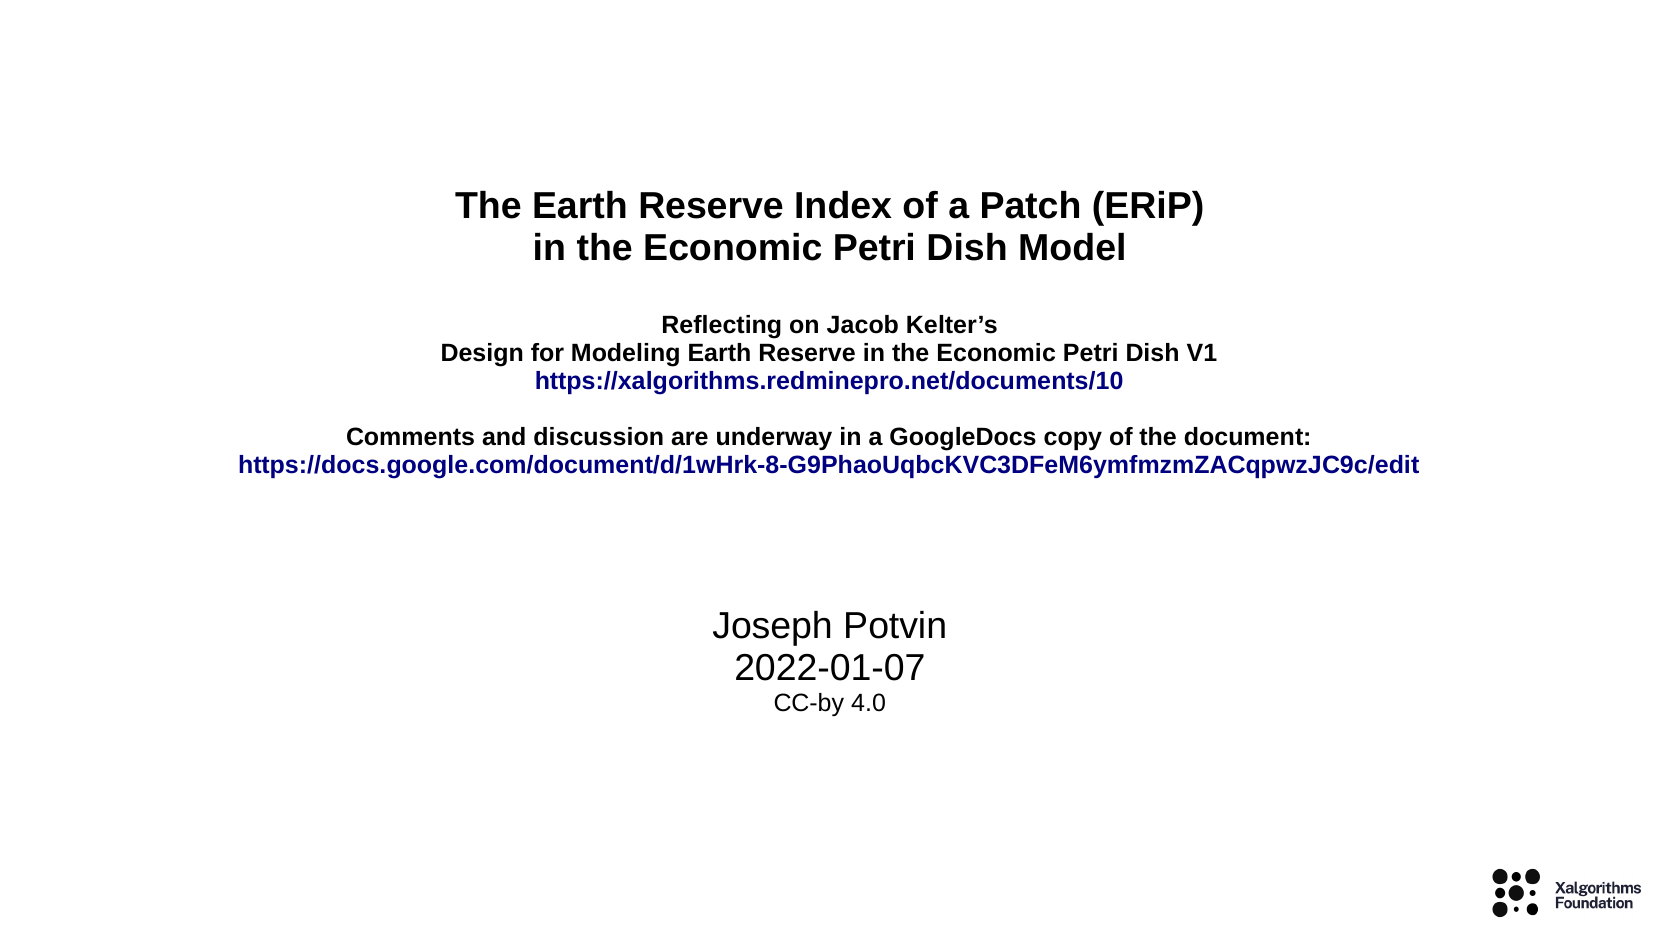

The Earth Reserve Index of a Patch (ERiP)
in the Economic Petri Dish Model
Reflecting on Jacob Kelter’s
Design for Modeling Earth Reserve in the Economic Petri Dish V1
https://xalgorithms.redminepro.net/documents/10
Comments and discussion are underway in a GoogleDocs copy of the document:
https://docs.google.com/document/d/1wHrk-8-G9PhaoUqbcKVC3DFeM6ymfmzmZACqpwzJC9c/edit
Joseph Potvin
2022-01-07
CC-by 4.0